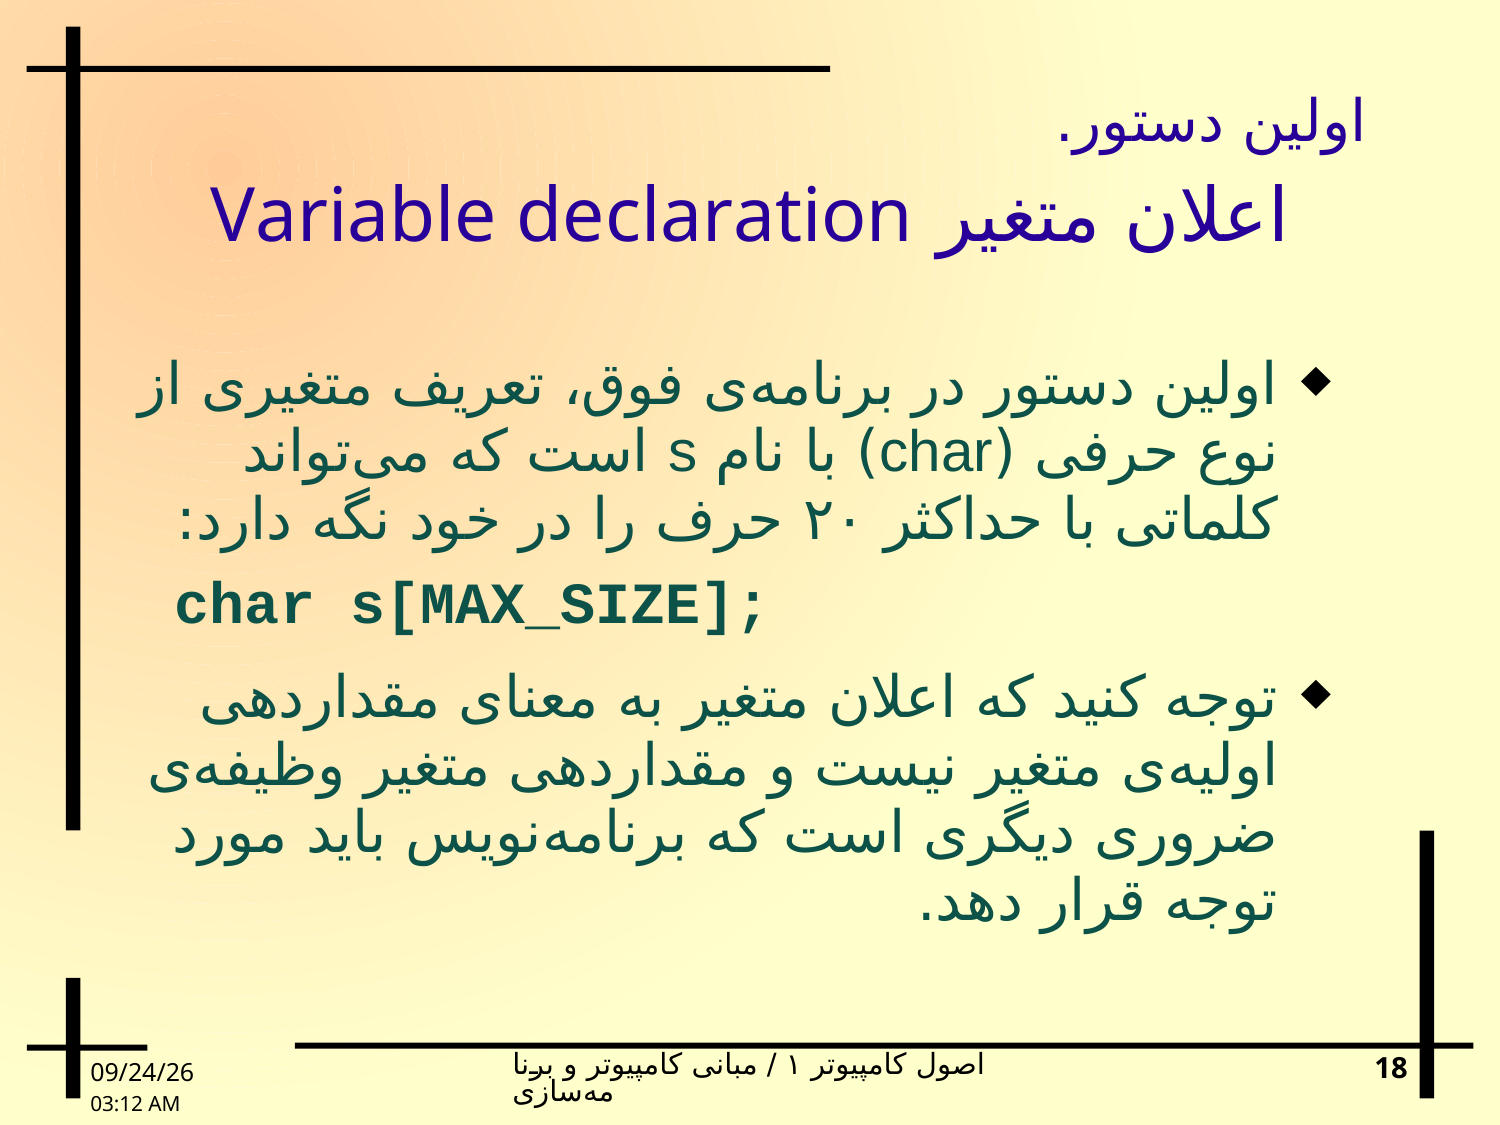

اولین دستور.
اعلان متغیر Variable declaration
# اولین دستور در برنامه‌ی فوق، تعریف متغیری از نوع حرفی (char) با نام s است که می‌تواند کلماتی با حداکثر ۲۰ حرف را در خود نگه دارد:
char s[MAX_SIZE];
توجه کنید که اعلان متغیر به معنای مقداردهی اولیه‌ی متغیر نیست و مقداردهی متغیر وظیفه‌ی ضروری دیگری است که برنامه‌نویس باید مورد توجه قرار دهد.
اصول کامپیوتر ۱ / مبانی کامپیوتر و برنامه‌سازی
18